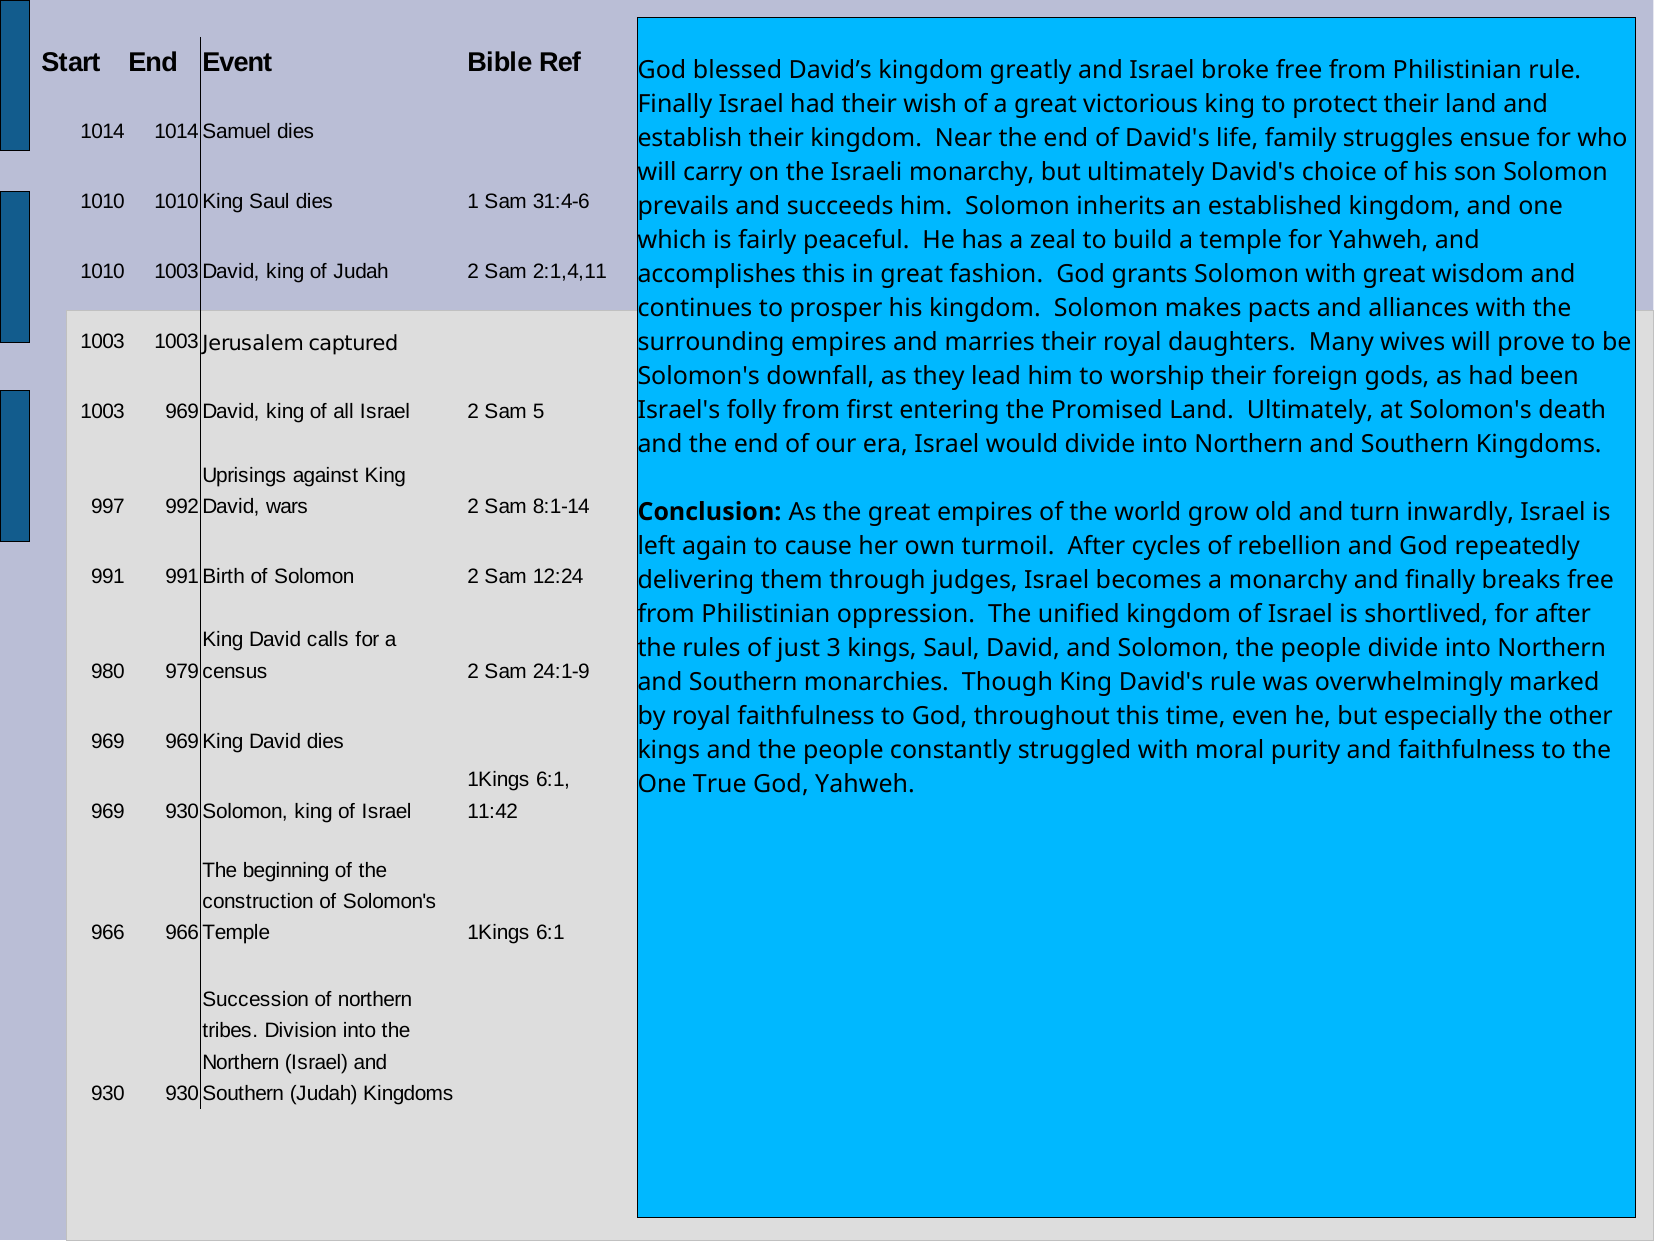

God blessed David’s kingdom greatly and Israel broke free from Philistinian rule. Finally Israel had their wish of a great victorious king to protect their land and establish their kingdom. Near the end of David's life, family struggles ensue for who will carry on the Israeli monarchy, but ultimately David's choice of his son Solomon prevails and succeeds him. Solomon inherits an established kingdom, and one which is fairly peaceful. He has a zeal to build a temple for Yahweh, and accomplishes this in great fashion. God grants Solomon with great wisdom and continues to prosper his kingdom. Solomon makes pacts and alliances with the surrounding empires and marries their royal daughters. Many wives will prove to be Solomon's downfall, as they lead him to worship their foreign gods, as had been Israel's folly from first entering the Promised Land. Ultimately, at Solomon's death and the end of our era, Israel would divide into Northern and Southern Kingdoms.
Conclusion: As the great empires of the world grow old and turn inwardly, Israel is left again to cause her own turmoil. After cycles of rebellion and God repeatedly delivering them through judges, Israel becomes a monarchy and finally breaks free from Philistinian oppression. The unified kingdom of Israel is shortlived, for after the rules of just 3 kings, Saul, David, and Solomon, the people divide into Northern and Southern monarchies. Though King David's rule was overwhelmingly marked by royal faithfulness to God, throughout this time, even he, but especially the other kings and the people constantly struggled with moral purity and faithfulness to the One True God, Yahweh.